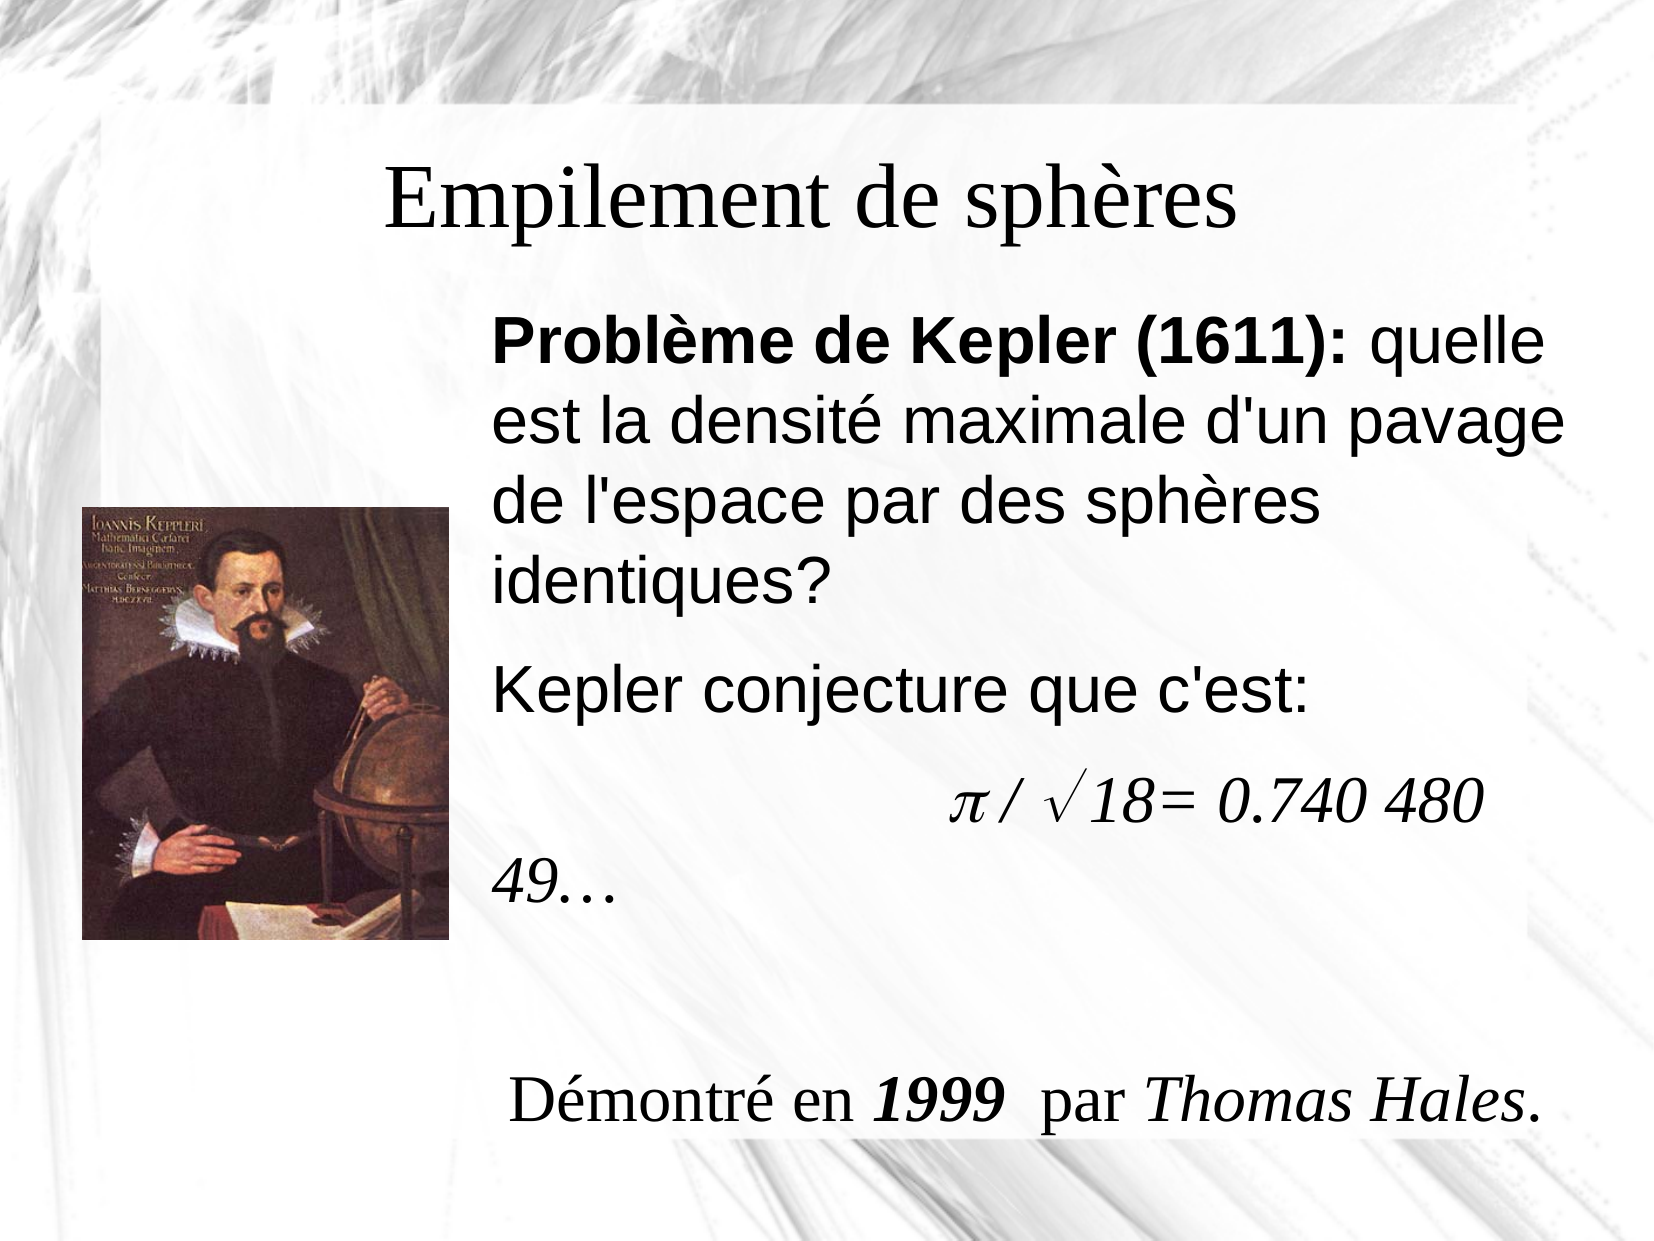

# Empilement de sphères
Problème de Kepler (1611): quelle est la densité maximale d'un pavage de l'espace par des sphères identiques?
Kepler conjecture que c'est:
   	 p / Ö 18= 0.740 480 49…
 Démontré en 1999 par Thomas Hales.